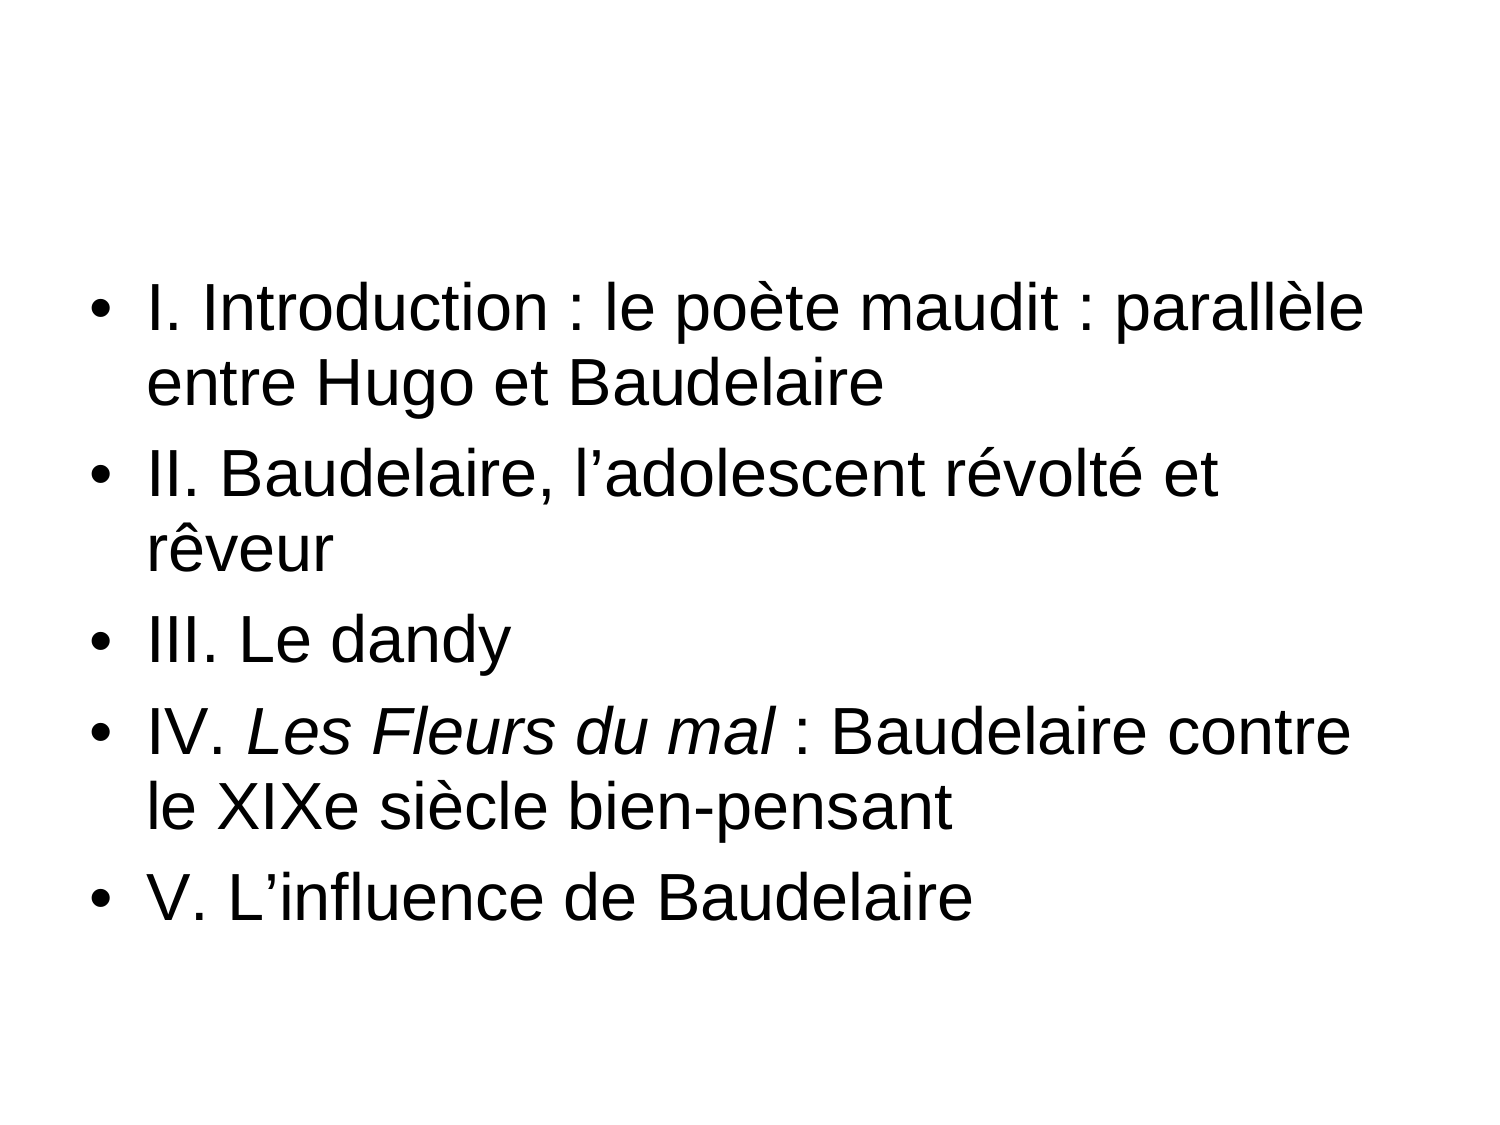

#
I. Introduction : le poète maudit : parallèle entre Hugo et Baudelaire
II. Baudelaire, l’adolescent révolté et rêveur
III. Le dandy
IV. Les Fleurs du mal : Baudelaire contre le XIXe siècle bien-pensant
V. L’influence de Baudelaire